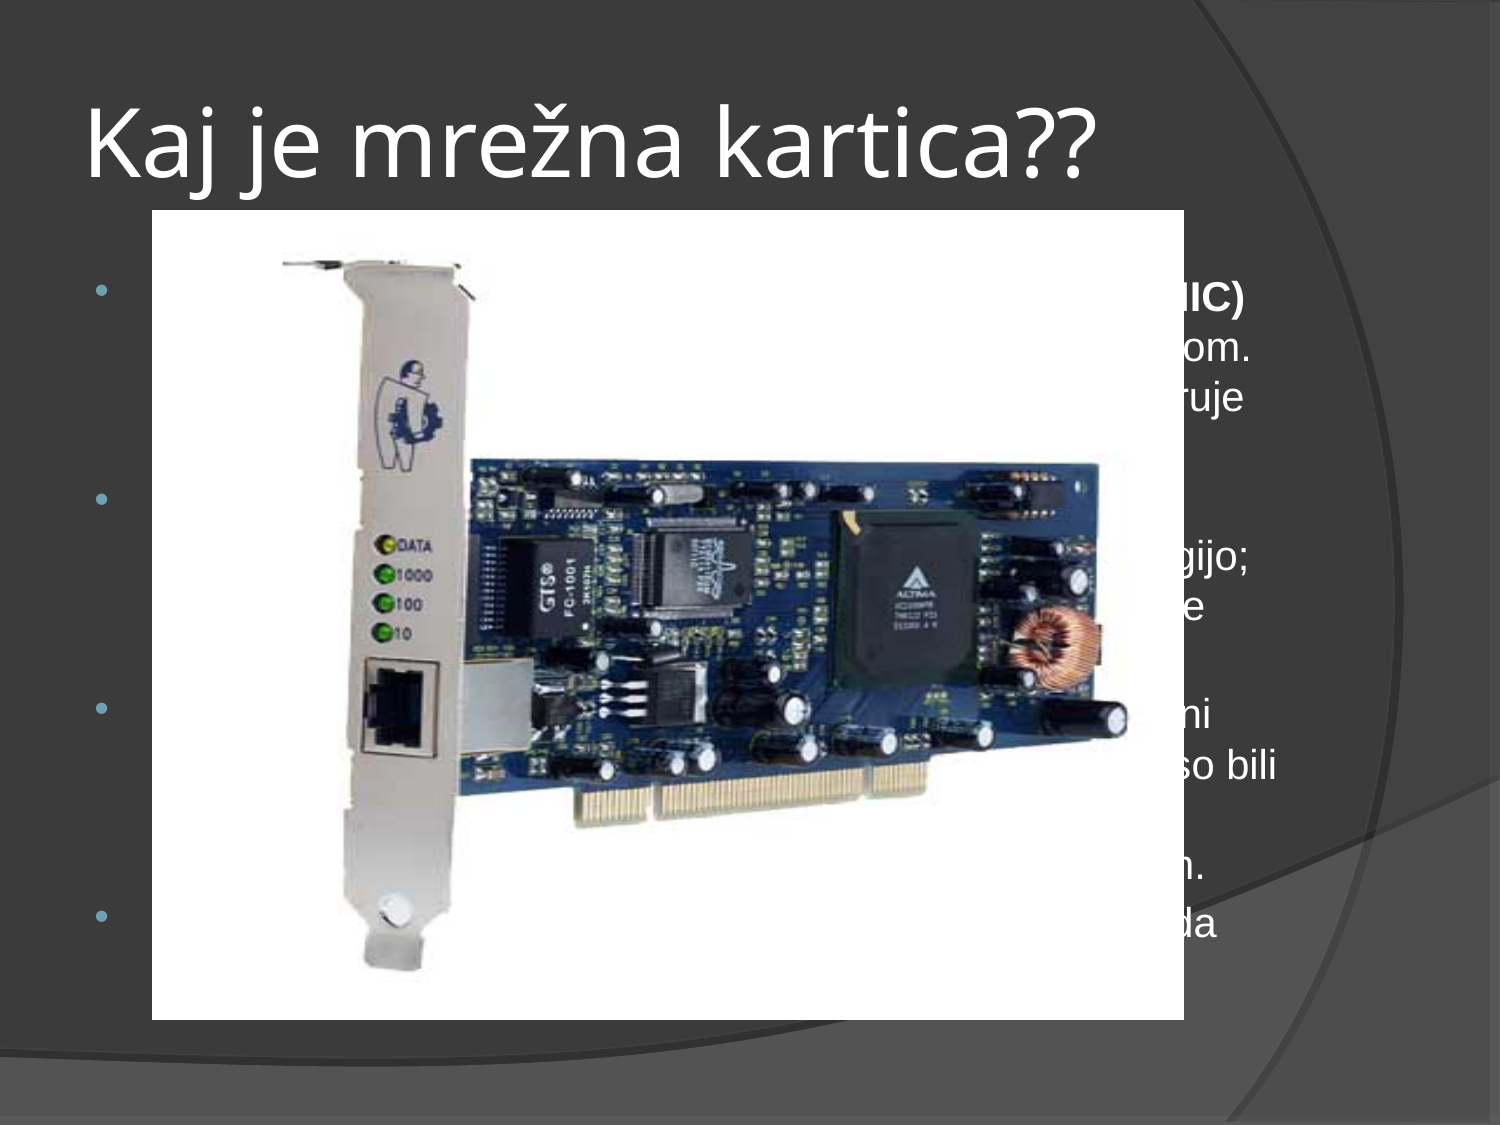

# Kaj je mrežna kartica??
Mrežna kartica ( Network Interface Card, ali z kratico NIC) deluje kot vmesnik med računalnikom in omrežnim kablom. Namen mreže kartice je to da pripravi, pošilja in nadzoruje podatke v omrežju.
Omrežne kartice imajo običajno dve Lučki (LED):
Zeleni LED kaže, da je kartica prejema električno energijo;
Oranžna (10 Mb / s) ali rdeče (100 Mb / s) LED označuje omrežne dejavnosti (pošilja ali prejema podatke).
Za pripravo podatkov, ki jih je treba poslati se na omrežni kartici uporablja oddajnik, ki pretvarja podatke, kateri so bili poslani v analogni obliki preko omrežnega kabla in nadzoruje pretok podatkov med računalnikom in kablom.
Prav tako pretvarja podatke, ki prihajajo iz kabla , tako da lahko te računalniški CPU preberete in obdeluje.